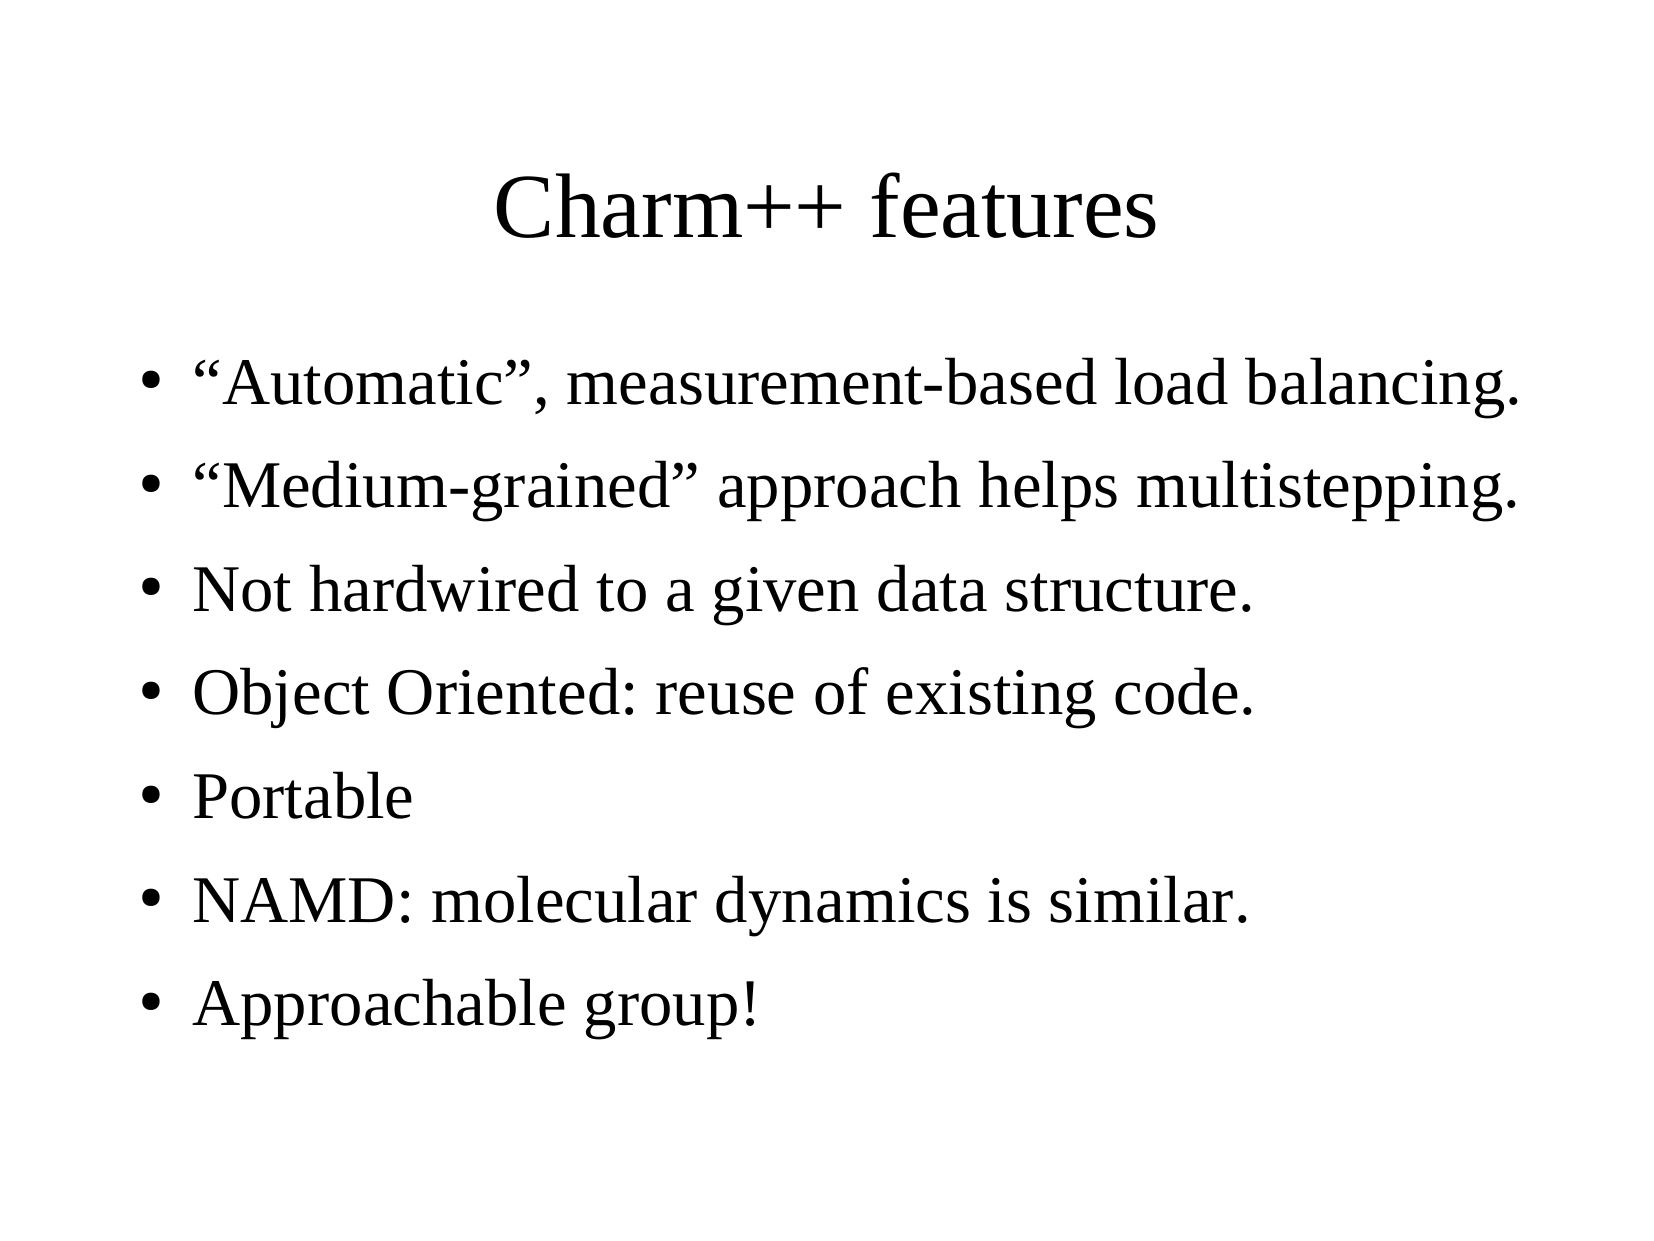

# Charm++ features
“Automatic”, measurement-based load balancing.
“Medium-grained” approach helps multistepping.
Not hardwired to a given data structure.
Object Oriented: reuse of existing code.
Portable
NAMD: molecular dynamics is similar.
Approachable group!